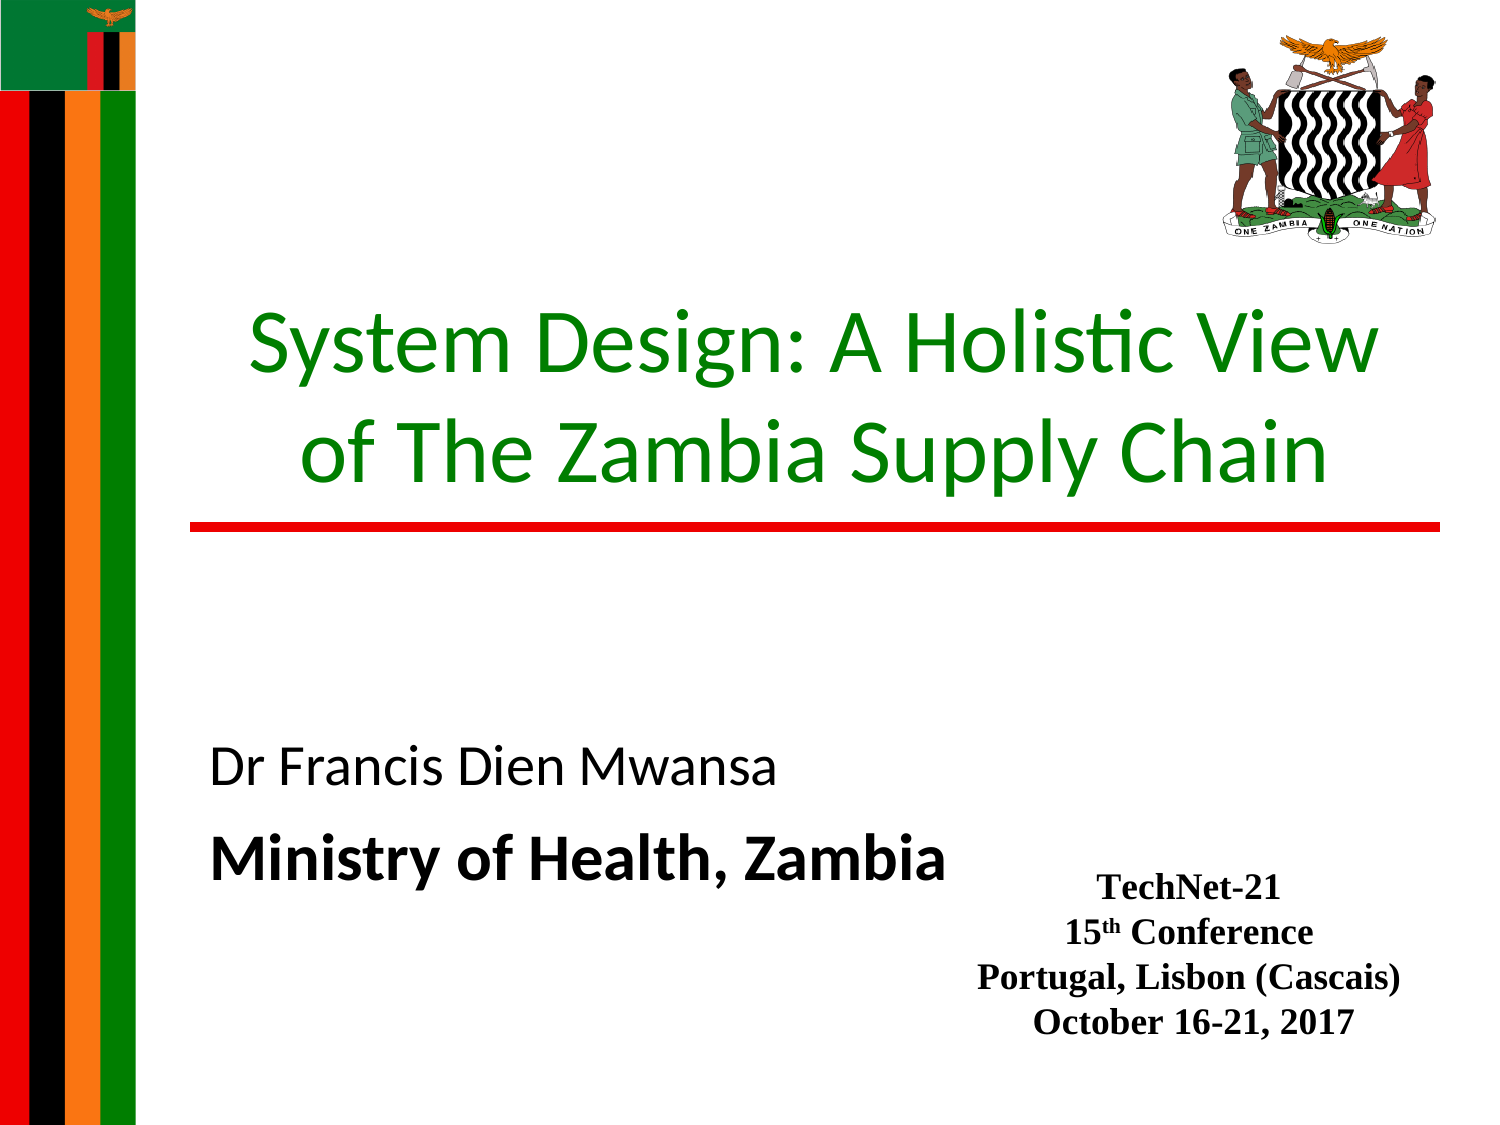

# System Design: A Holistic View of The Zambia Supply Chain
Dr Francis Dien Mwansa
Ministry of Health, Zambia
TechNet-21
15th Conference
Portugal, Lisbon (Cascais)
 October 16-21, 2017